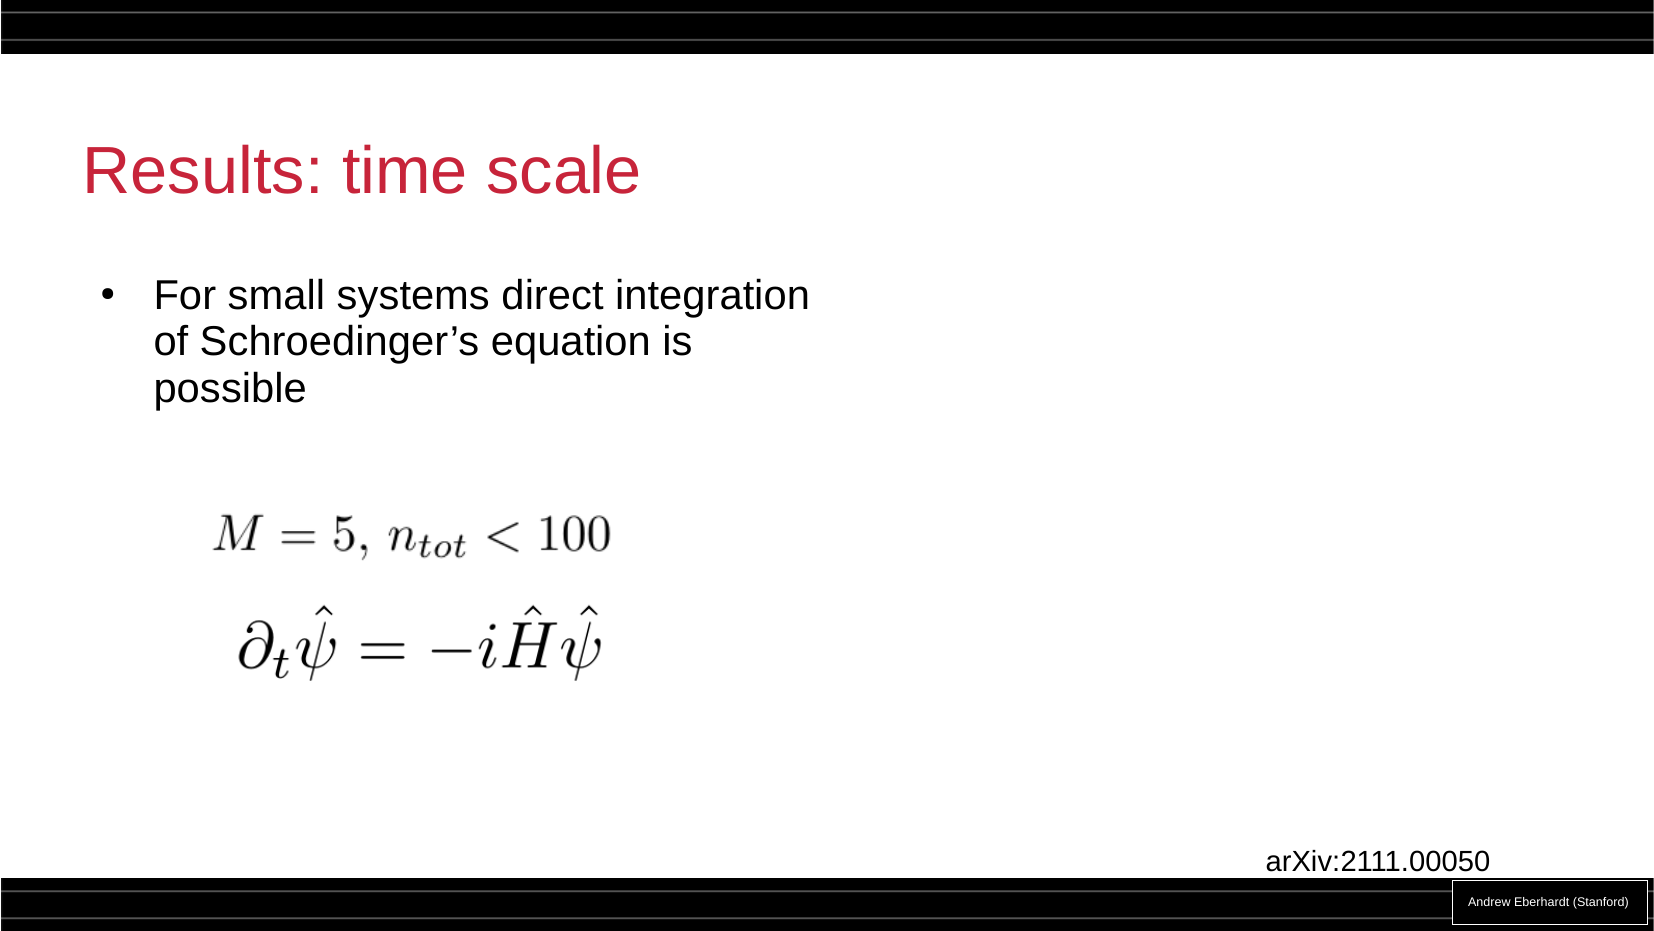

# Results: time scale
For small systems direct integration of Schroedinger’s equation is possible
arXiv:2111.00050
Andrew Eberhardt (Stanford)